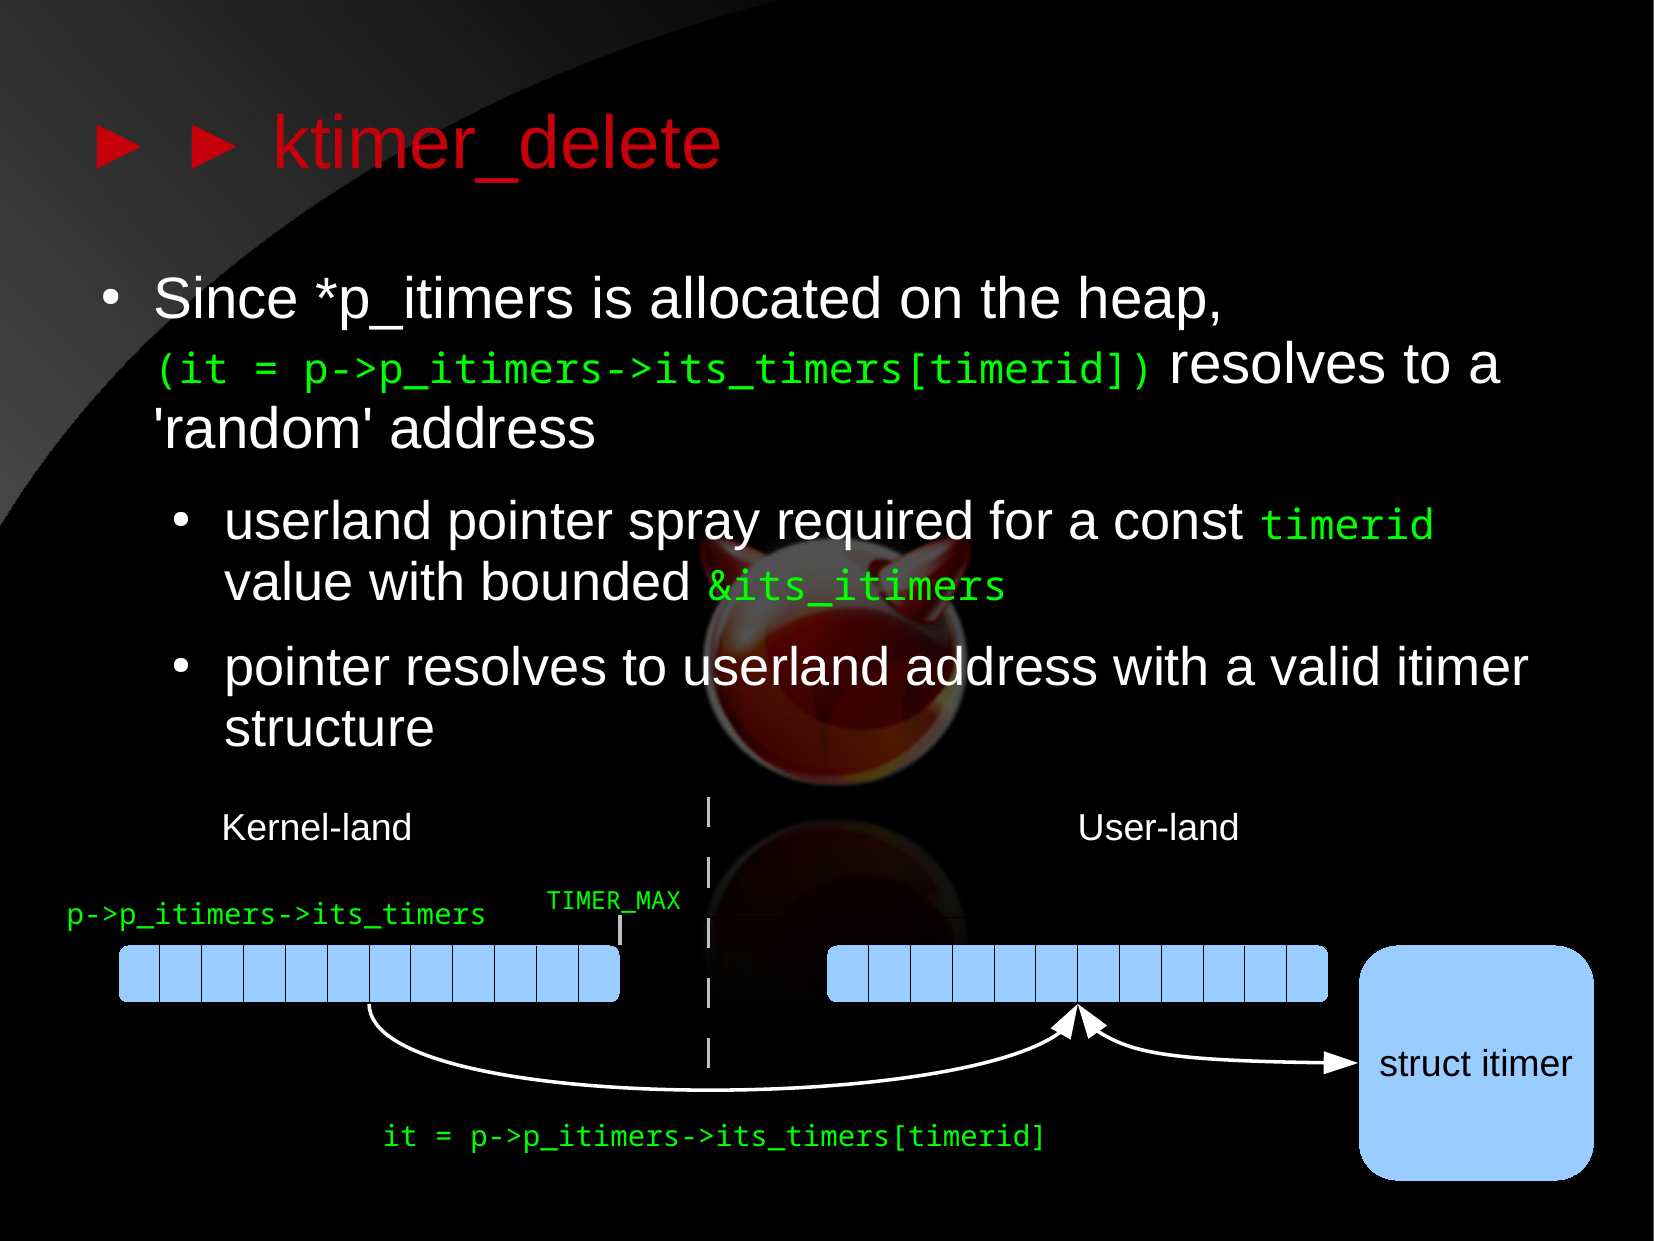

# ► ► ktimer_delete
Since *p_itimers is allocated on the heap,
(it = p->p_itimers->its_timers[timerid]) resolves to a 'random' address
userland pointer spray required for a const timerid value with bounded &its_itimers
pointer resolves to userland address with a valid itimer structure
Kernel-land
User-land
TIMER_MAX
p->p_itimers->its_timers
struct itimer
it = p->p_itimers->its_timers[timerid]